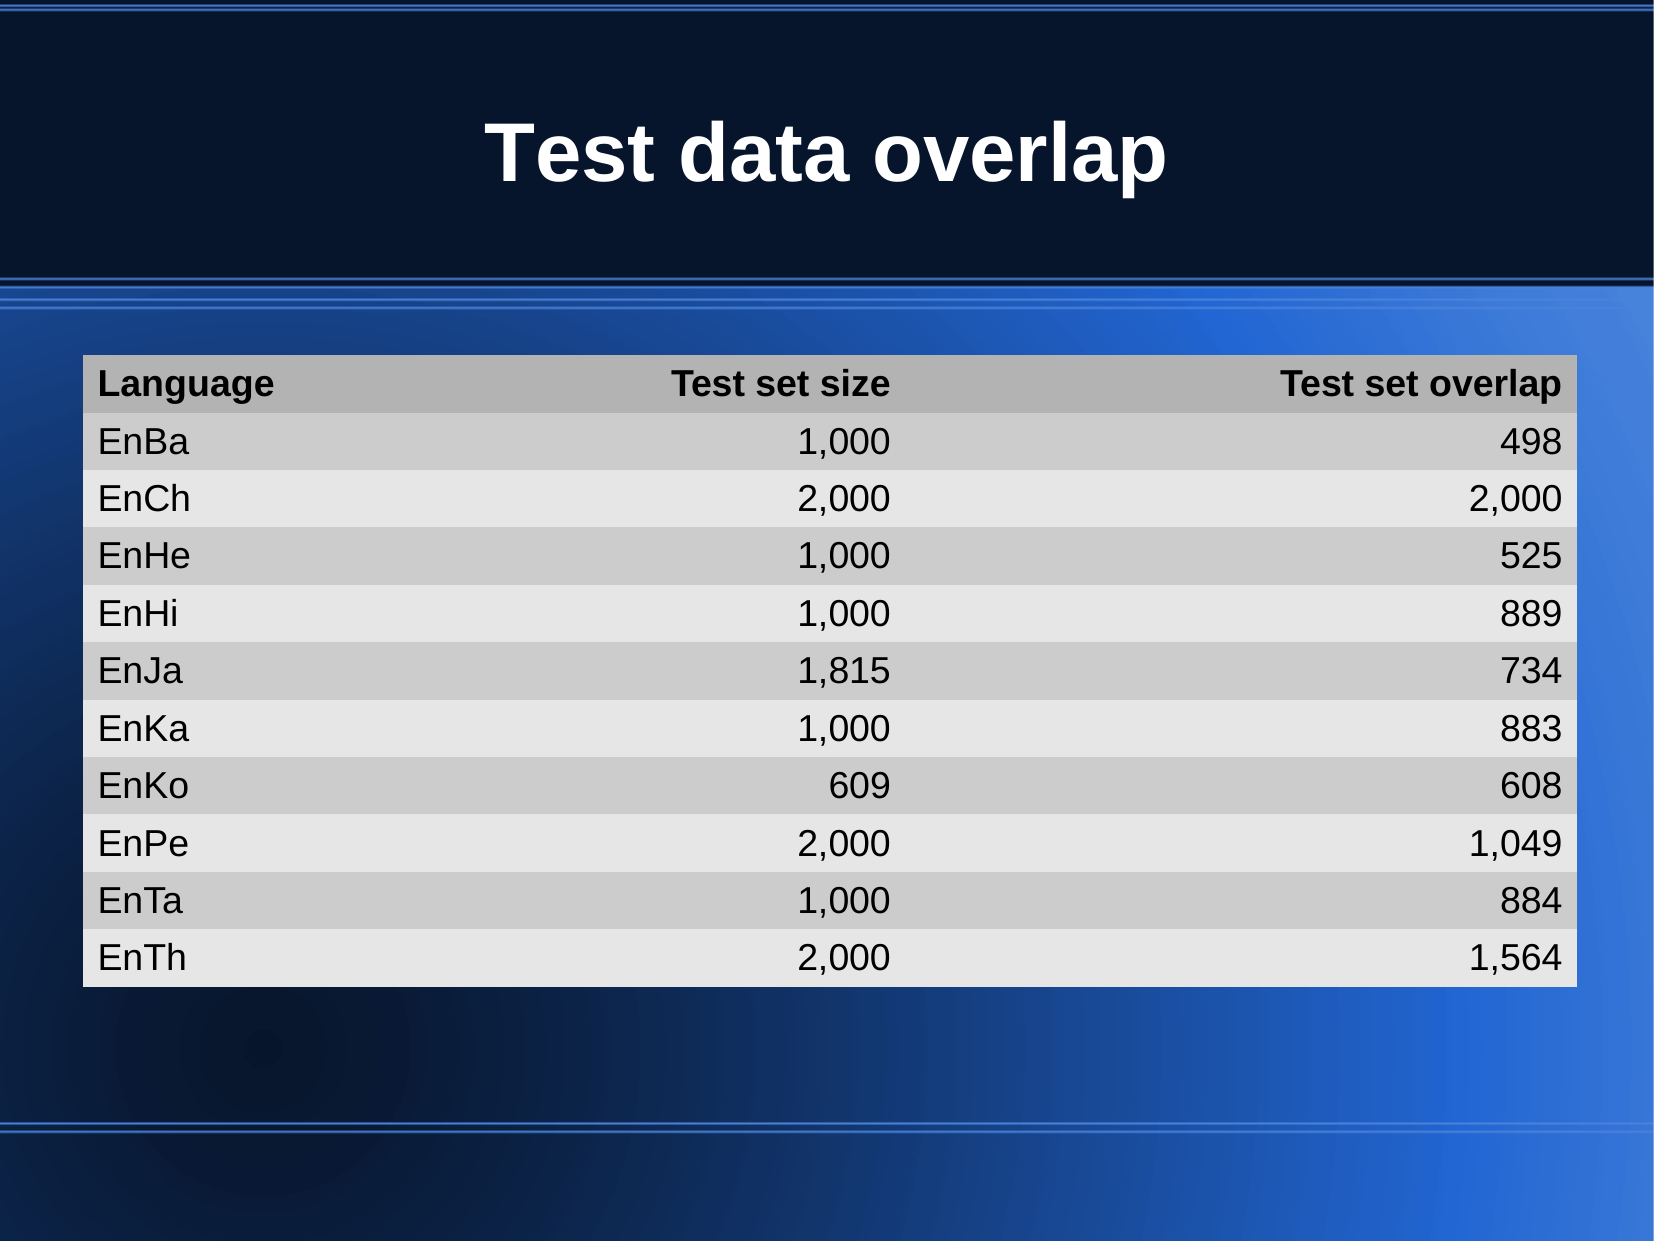

# Test data overlap
| Language | Test set size | Test set overlap |
| --- | --- | --- |
| EnBa | 1,000 | 498 |
| EnCh | 2,000 | 2,000 |
| EnHe | 1,000 | 525 |
| EnHi | 1,000 | 889 |
| EnJa | 1,815 | 734 |
| EnKa | 1,000 | 883 |
| EnKo | 609 | 608 |
| EnPe | 2,000 | 1,049 |
| EnTa | 1,000 | 884 |
| EnTh | 2,000 | 1,564 |